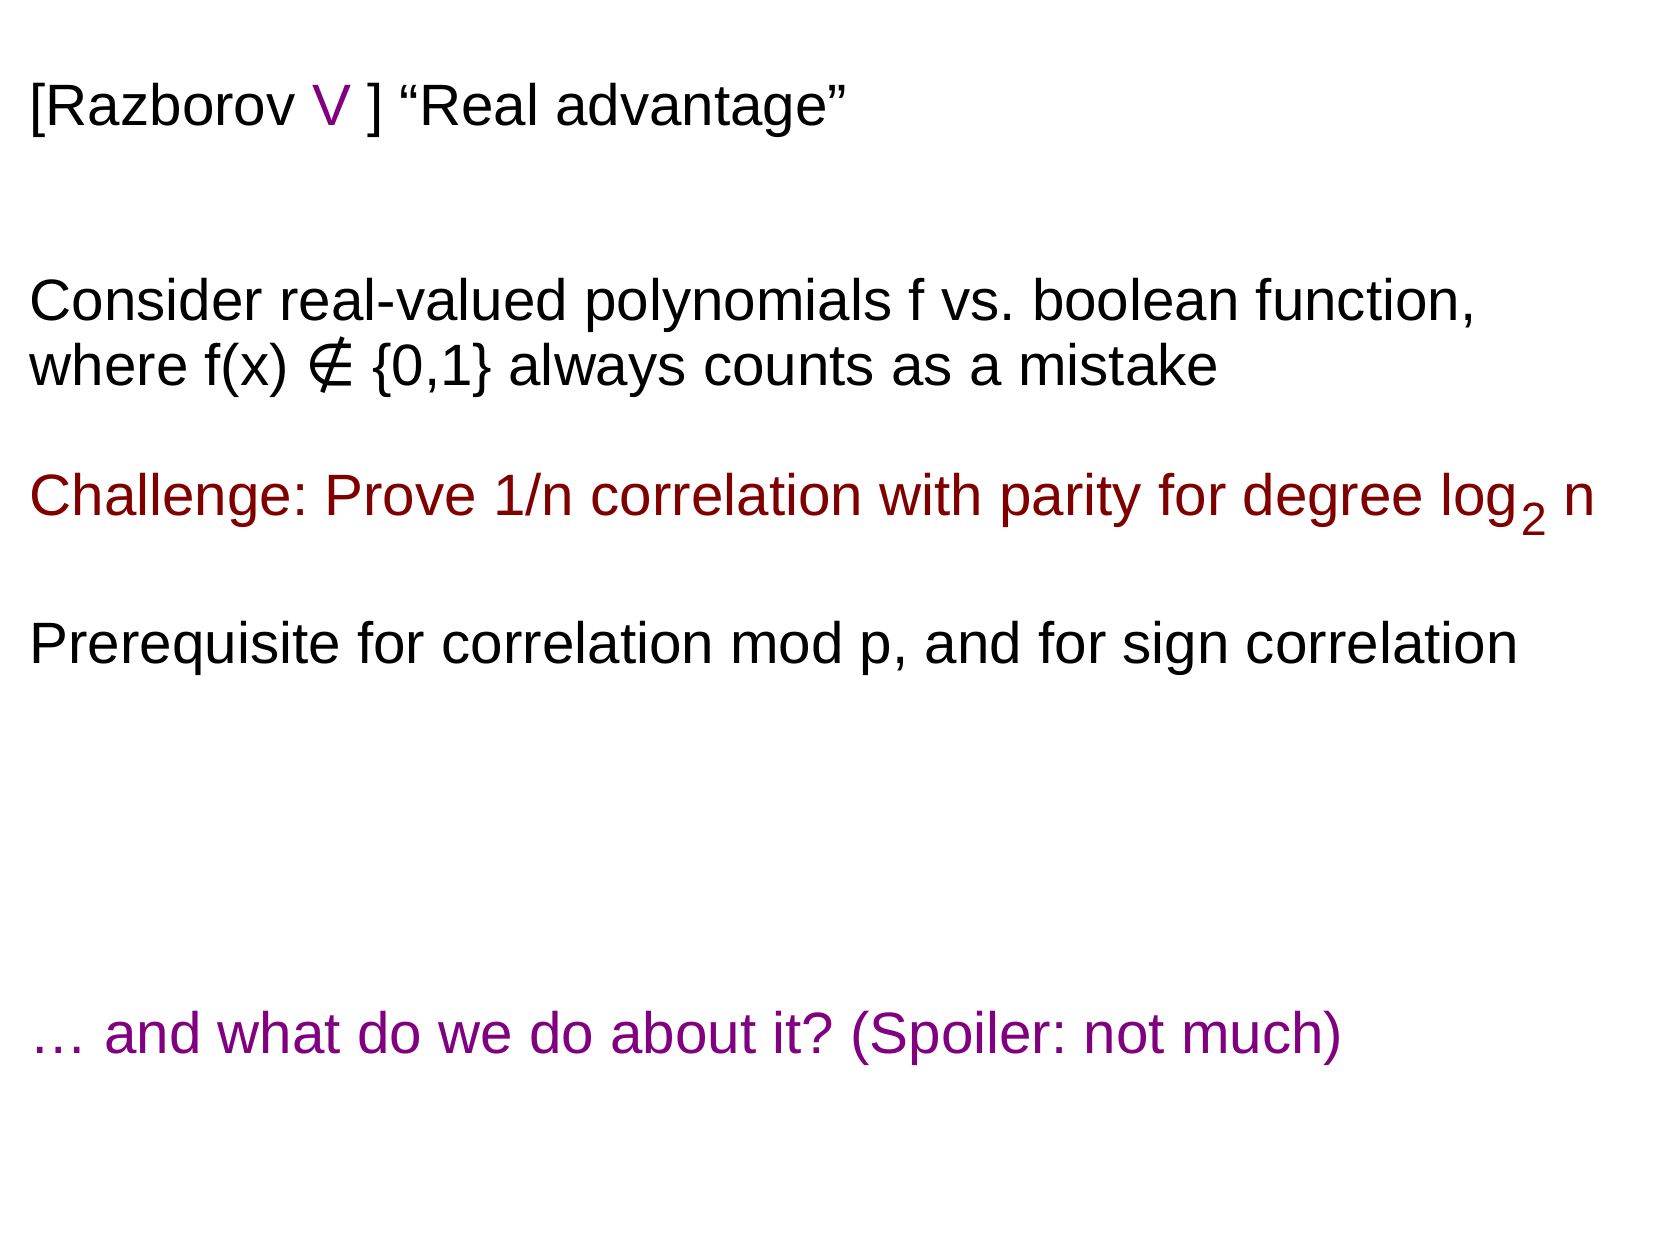

[Razborov V ] “Real advantage”
Consider real-valued polynomials f vs. boolean function,
where f(x) ∉ {0,1} always counts as a mistake
Challenge: Prove 1/n correlation with parity for degree log2 n
Prerequisite for correlation mod p, and for sign correlation
… and what do we do about it? (Spoiler: not much)
#